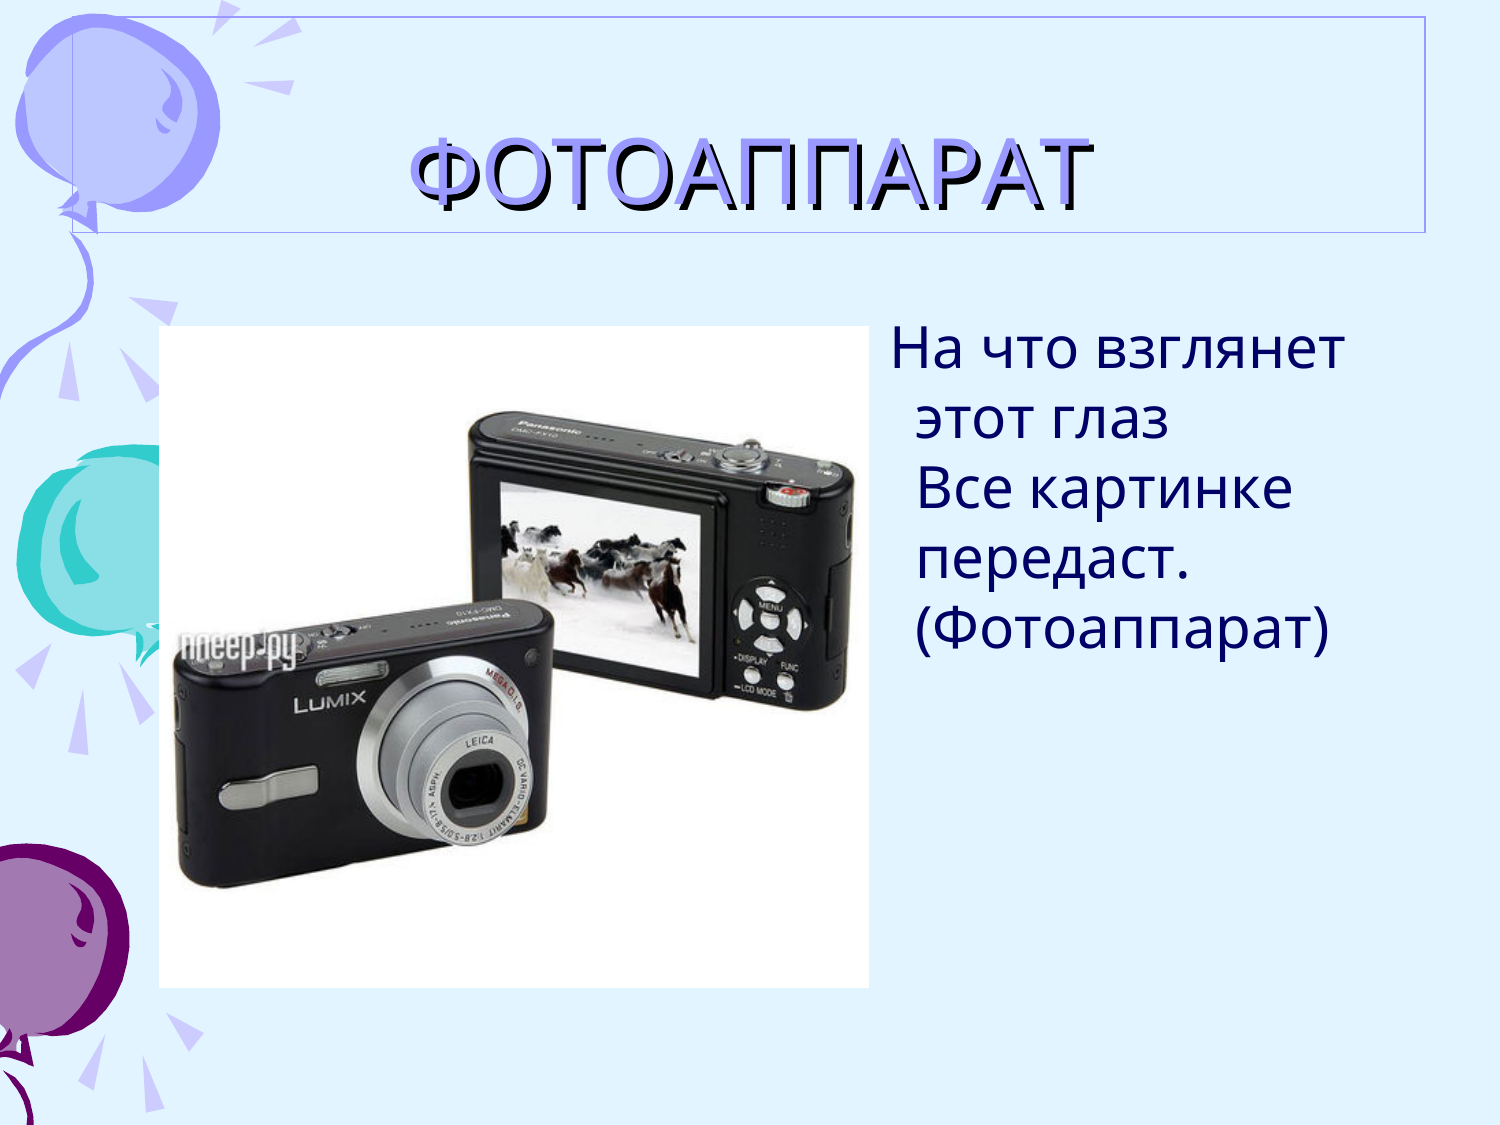

# ФОТОАППАРАТ
 На что взглянет этот глаз
Все картинке передаст.
(Фотоаппарат)